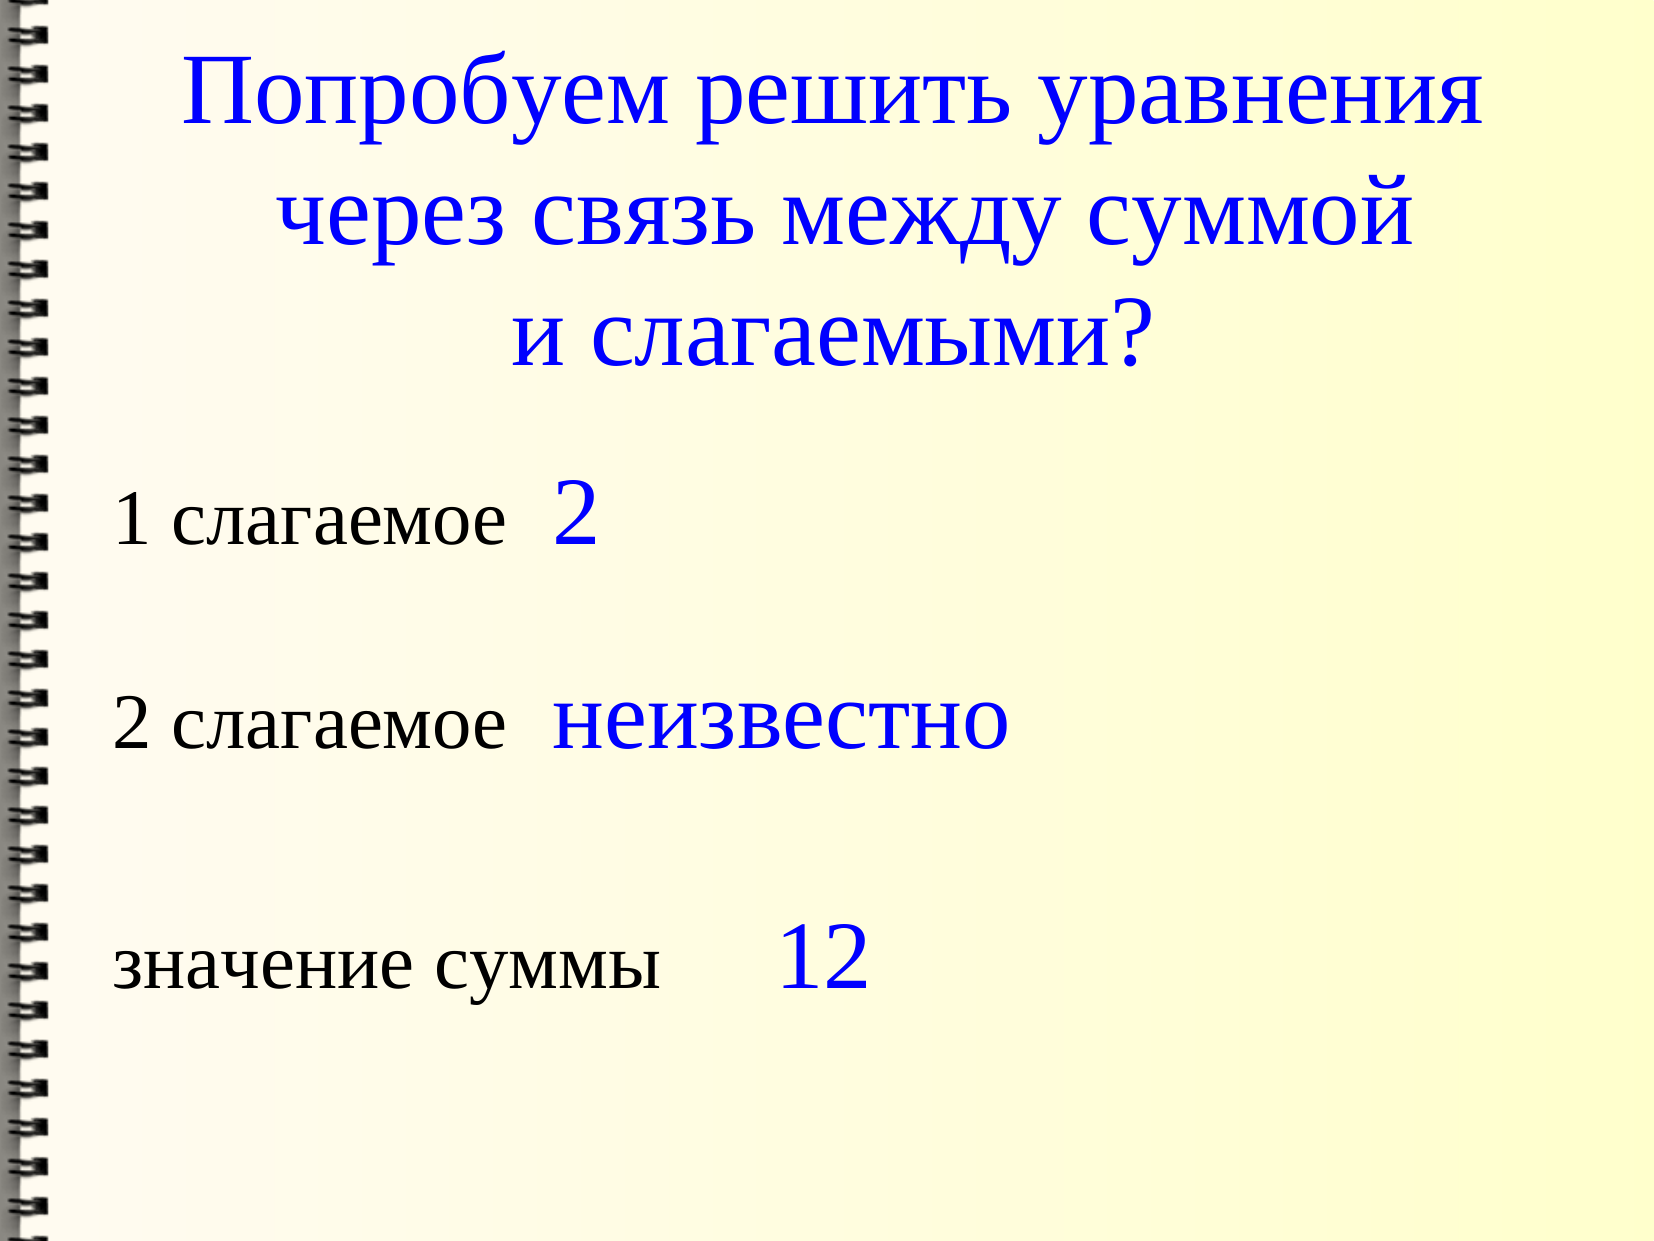

Попробуем решить уравнения
 через связь между суммой
и слагаемыми?
1 слагаемое 2
2 слагаемое неизвестно
значение суммы 12